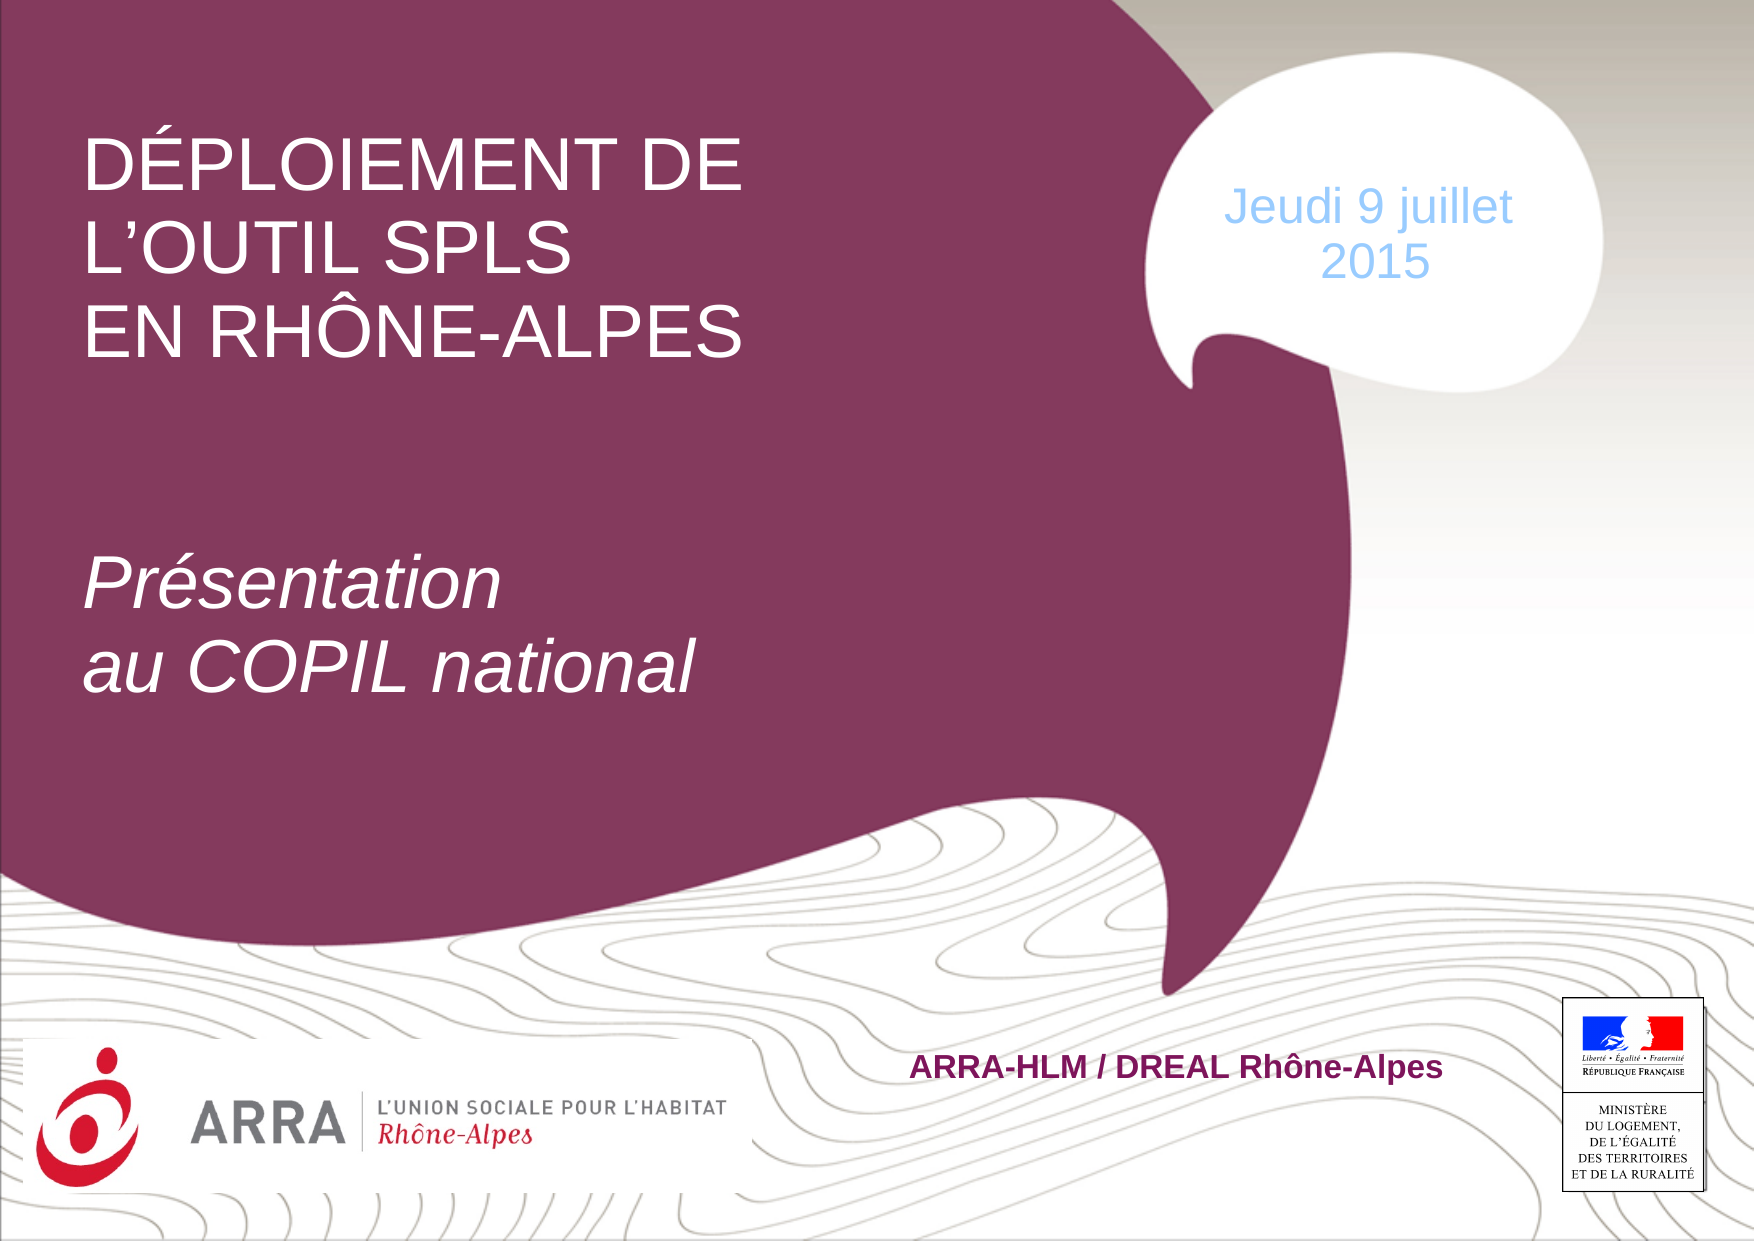

DÉPLOIEMENT DE
L’OUTIL SPLS
EN RHÔNE-ALPES
Présentation
au COPIL national
Jeudi 9 juillet 2015
ARRA-HLM / DREAL Rhône-Alpes